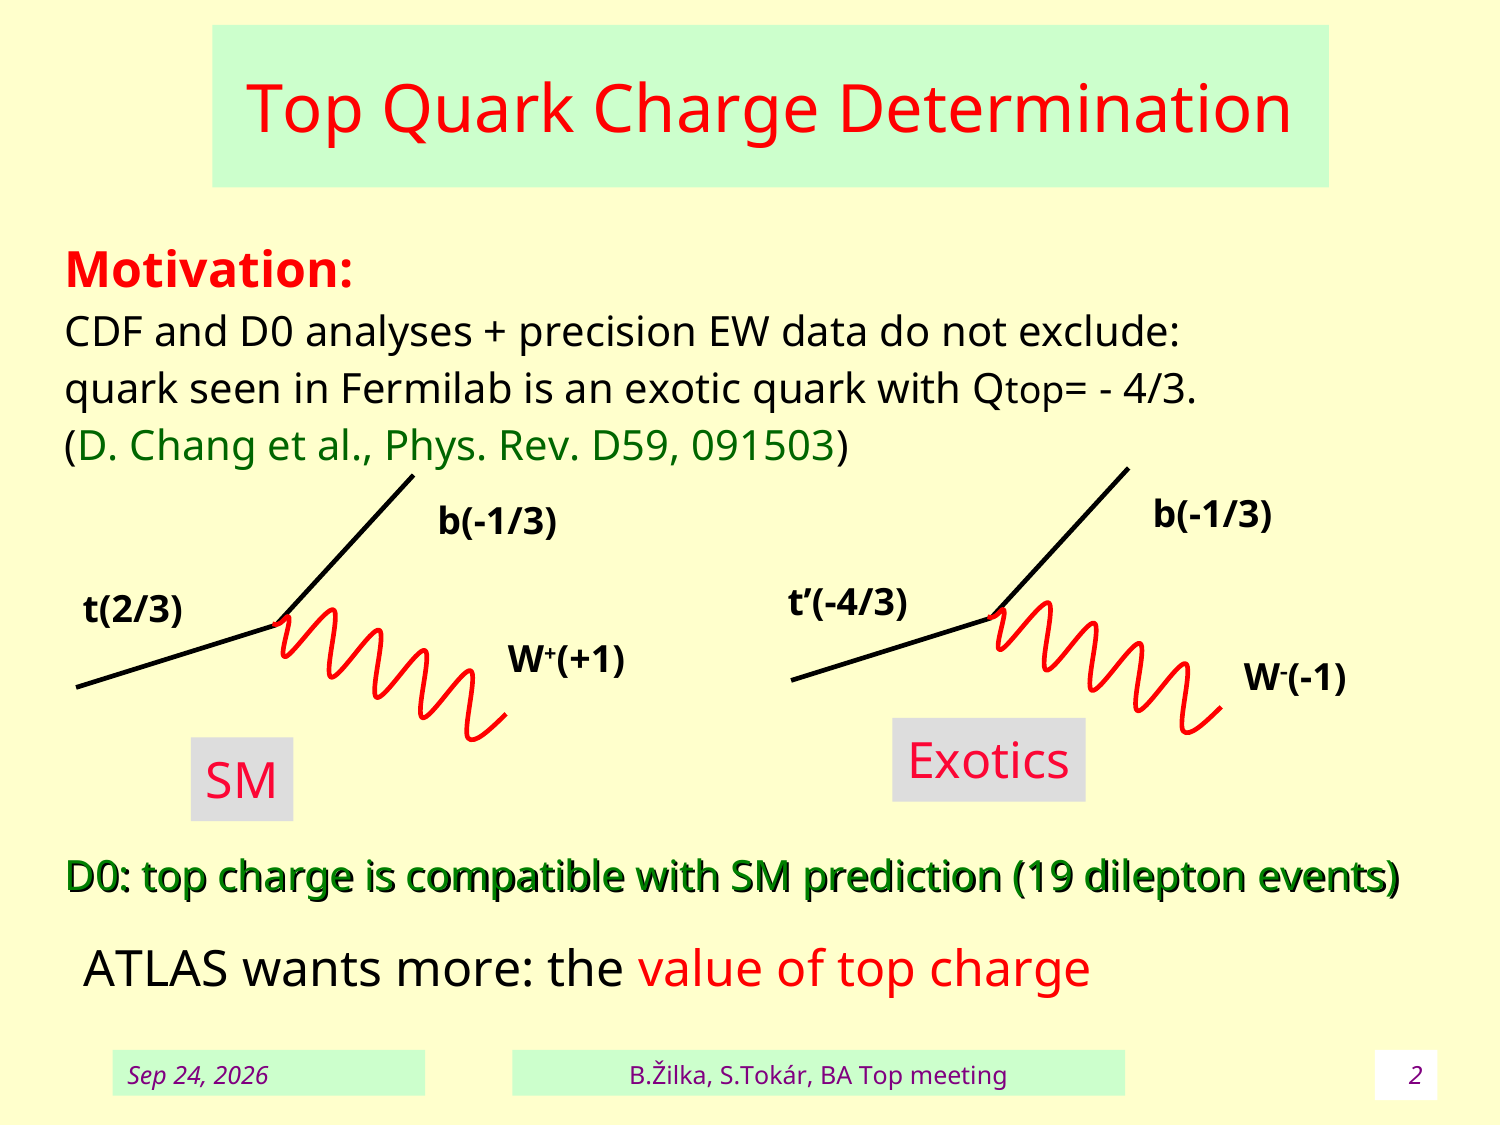

Top Quark Charge Determination
Motivation:
CDF and D0 analyses + precision EW data do not exclude:
quark seen in Fermilab is an exotic quark with Qtop= - 4/3.
(D. Chang et al., Phys. Rev. D59, 091503)
b(-1/3)
t’(-4/3)
W(-1)
Exotics
b(-1/3)
t(2/3)
W+(+1)
SM
D0: top charge is compatible with SM prediction (19 dilepton events)
ATLAS wants more: the value of top charge
B.Žilka, S.Tokár, BA Top meeting
2